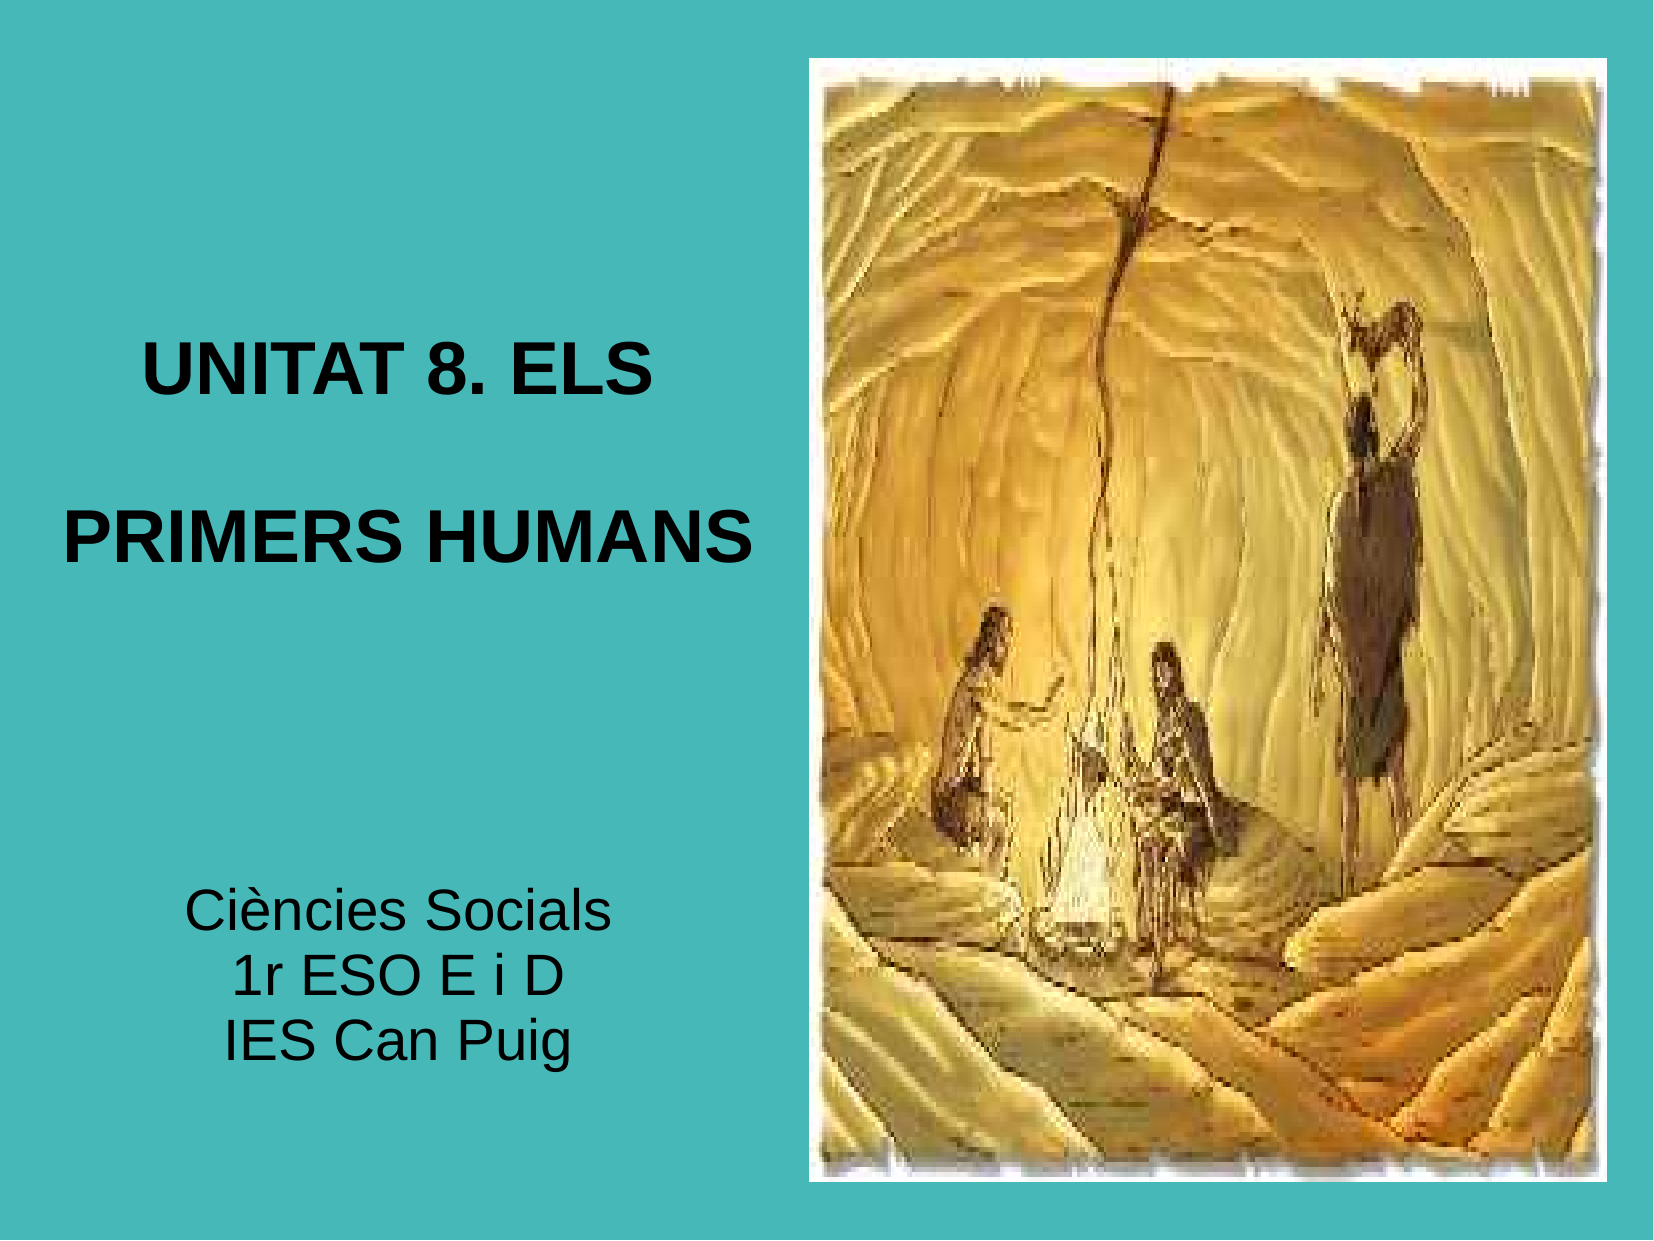

# UNITAT 8. ELS
 PRIMERS HUMANS
Ciències Socials
1r ESO E i D
IES Can Puig